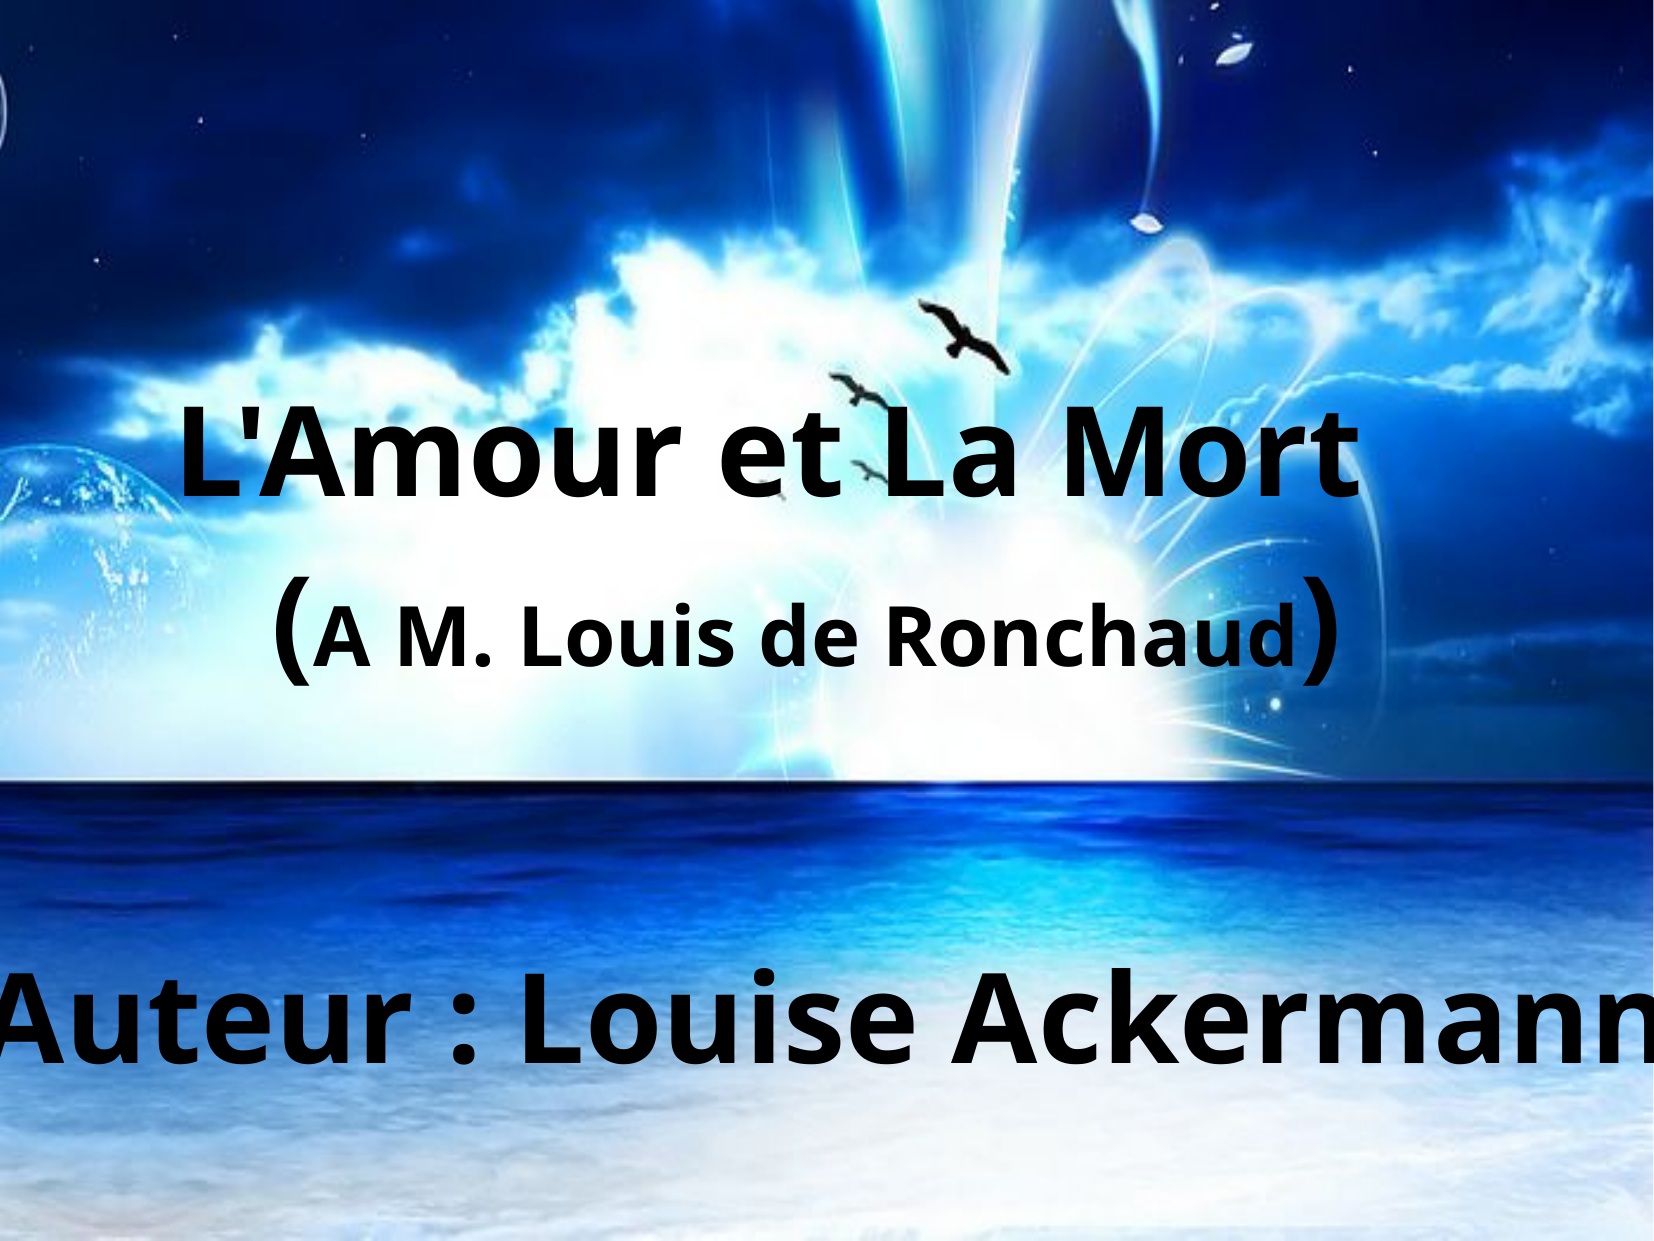

L'Amour et La Mort
 (A M. Louis de Ronchaud)
Auteur : Louise Ackermann
I
#